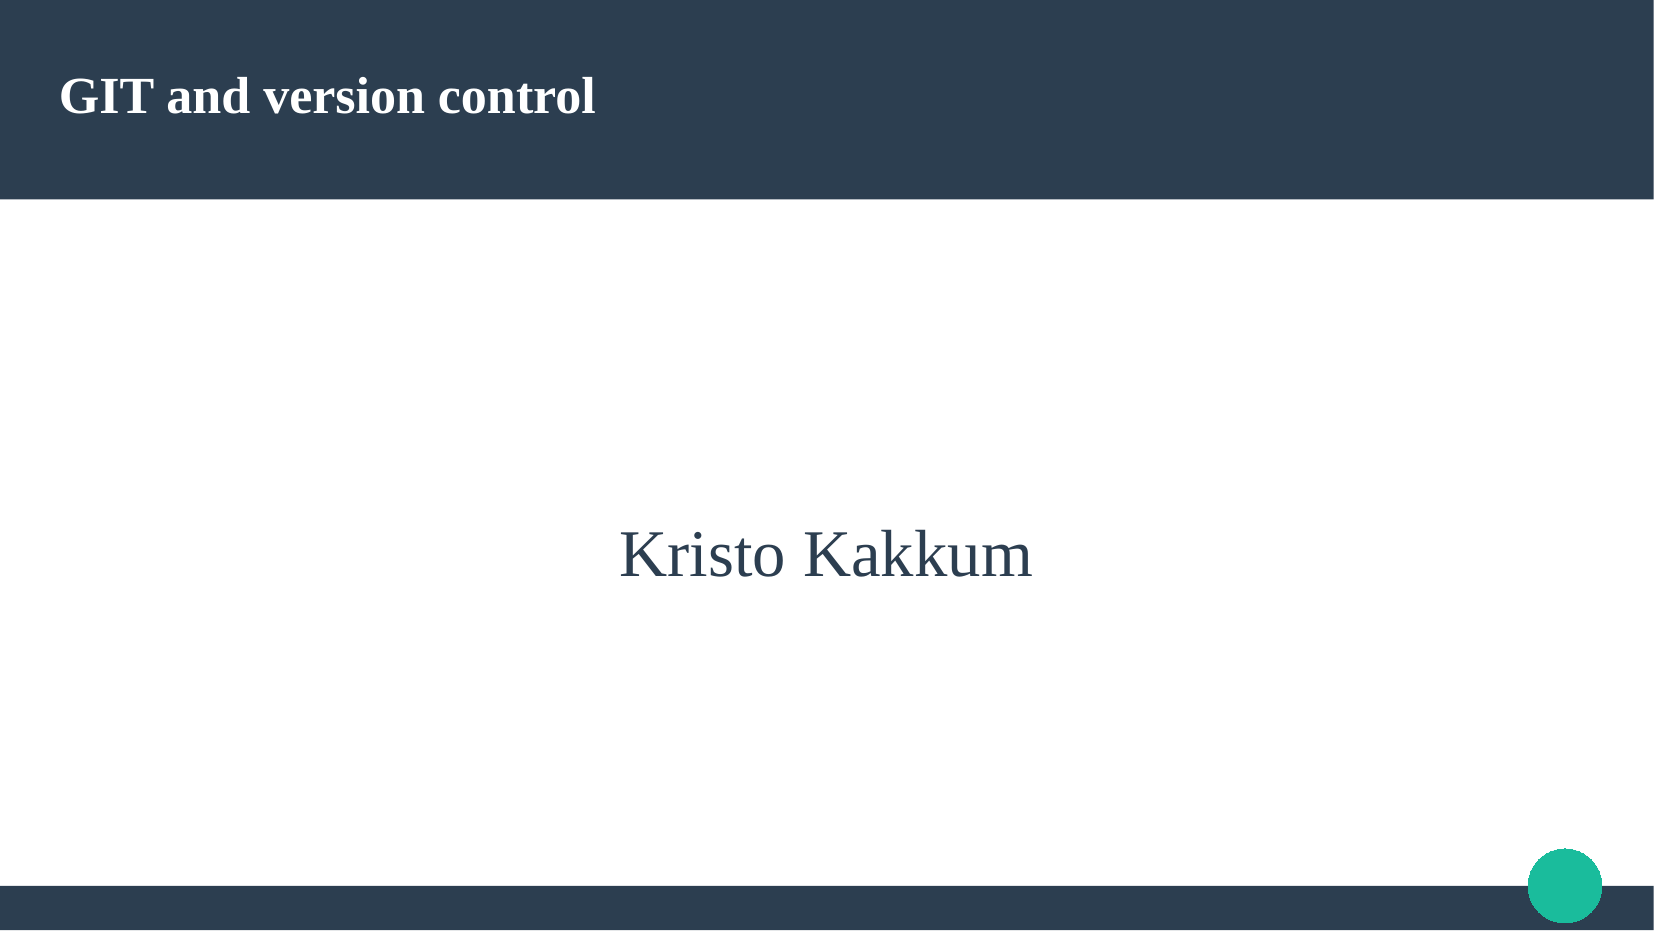

# GIT and version control
Kristo Kakkum